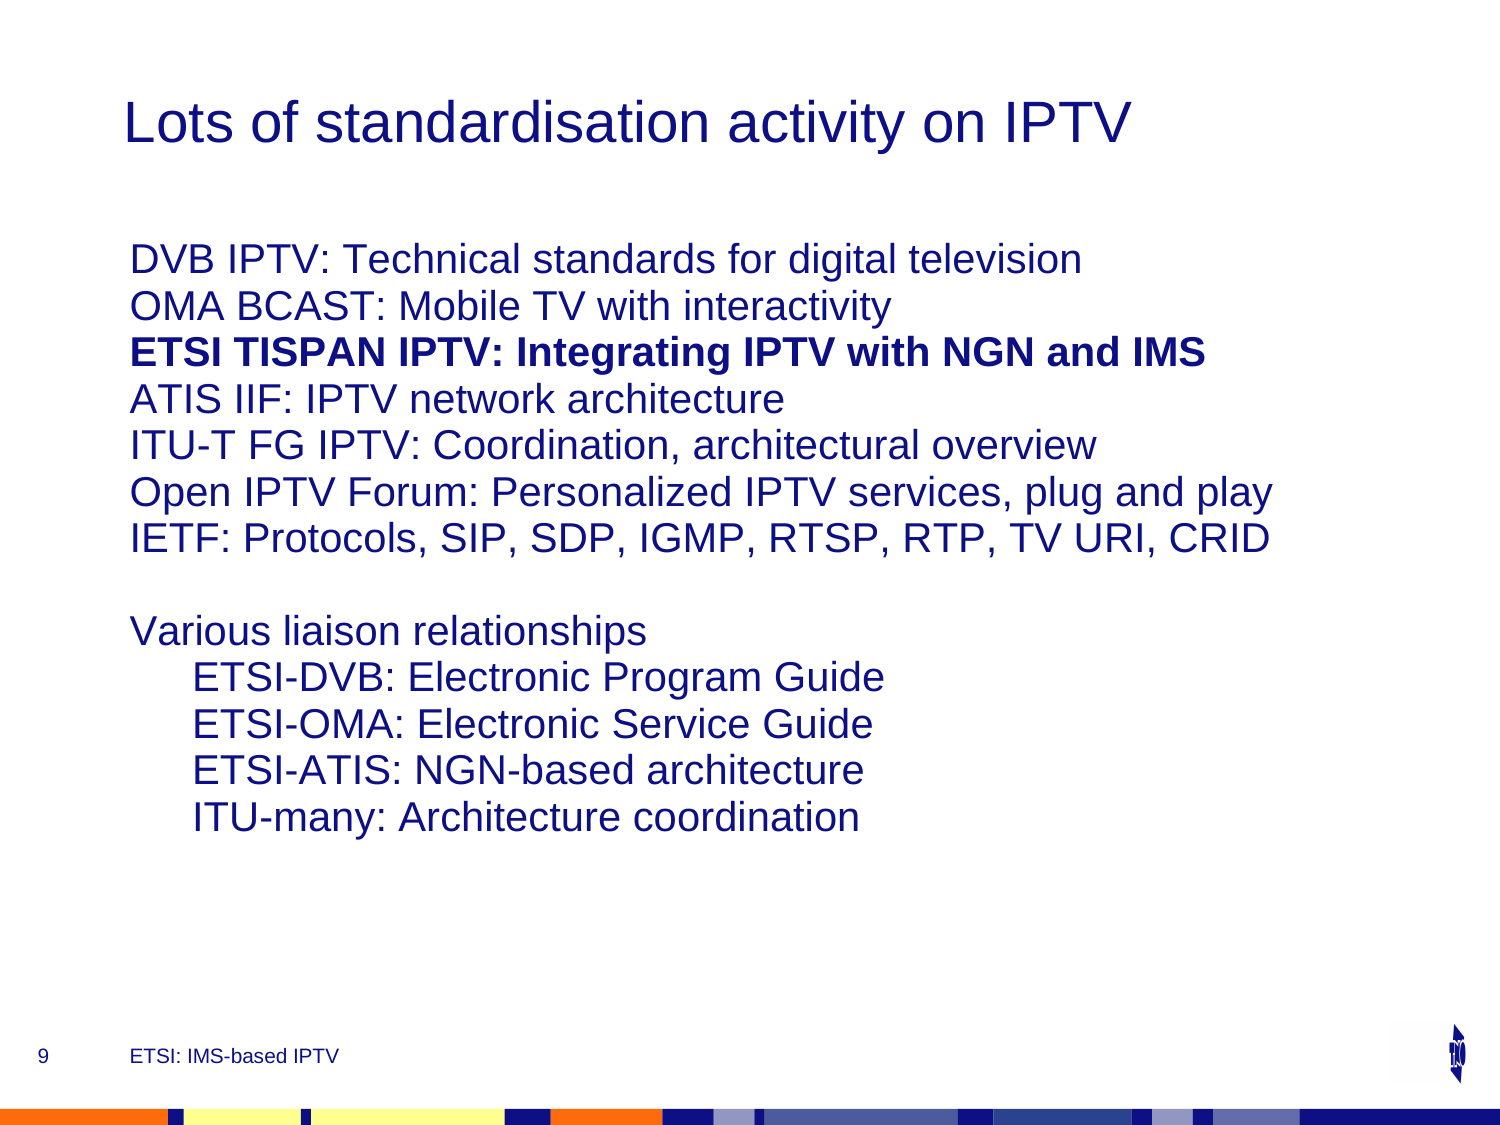

# Lots of standardisation activity on IPTV
DVB IPTV: Technical standards for digital television
OMA BCAST: Mobile TV with interactivity
ETSI TISPAN IPTV: Integrating IPTV with NGN and IMS
ATIS IIF: IPTV network architecture
ITU-T FG IPTV: Coordination, architectural overview
Open IPTV Forum: Personalized IPTV services, plug and play
IETF: Protocols, SIP, SDP, IGMP, RTSP, RTP, TV URI, CRID
Various liaison relationships
ETSI-DVB: Electronic Program Guide
ETSI-OMA: Electronic Service Guide
ETSI-ATIS: NGN-based architecture
ITU-many: Architecture coordination
9
ETSI: IMS-based IPTV